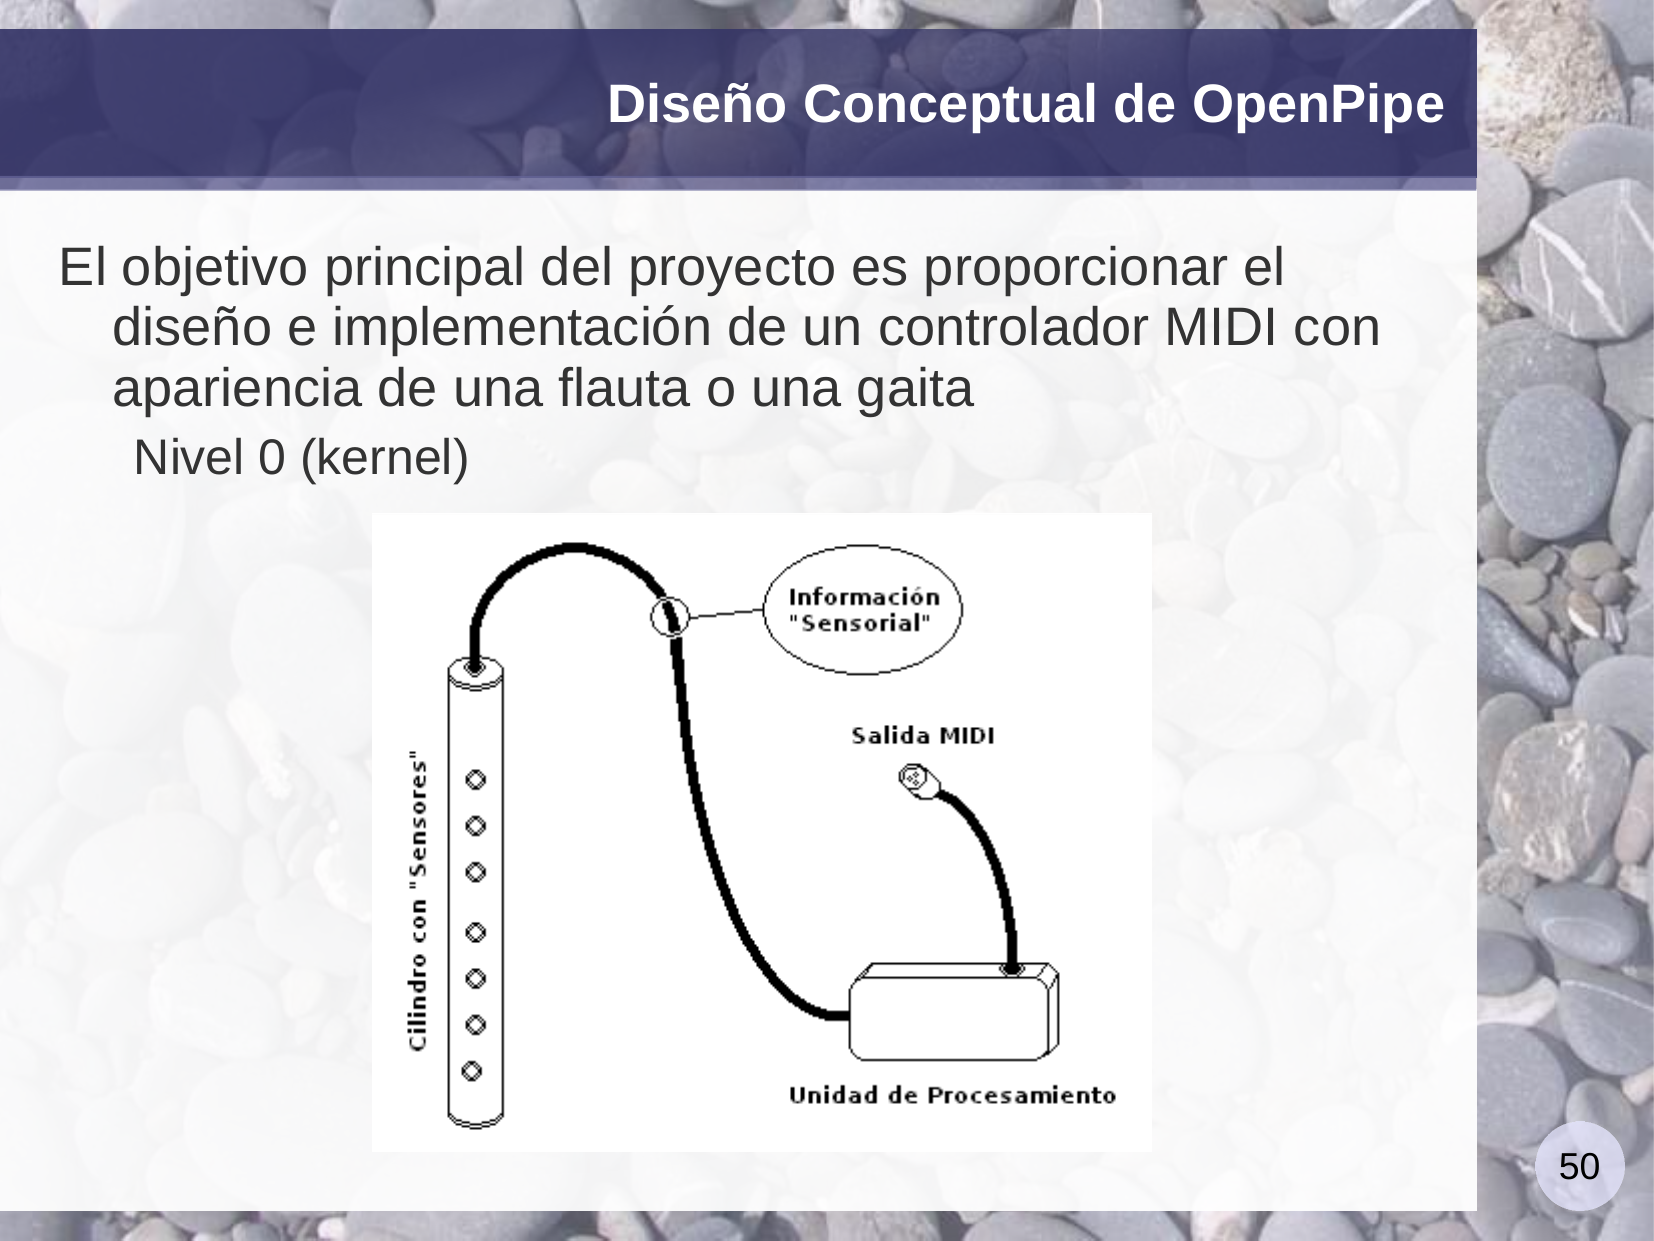

# Diseño Conceptual de OpenPipe
El objetivo principal del proyecto es proporcionar el diseño e implementación de un controlador MIDI con apariencia de una flauta o una gaita
Nivel 0 (kernel)